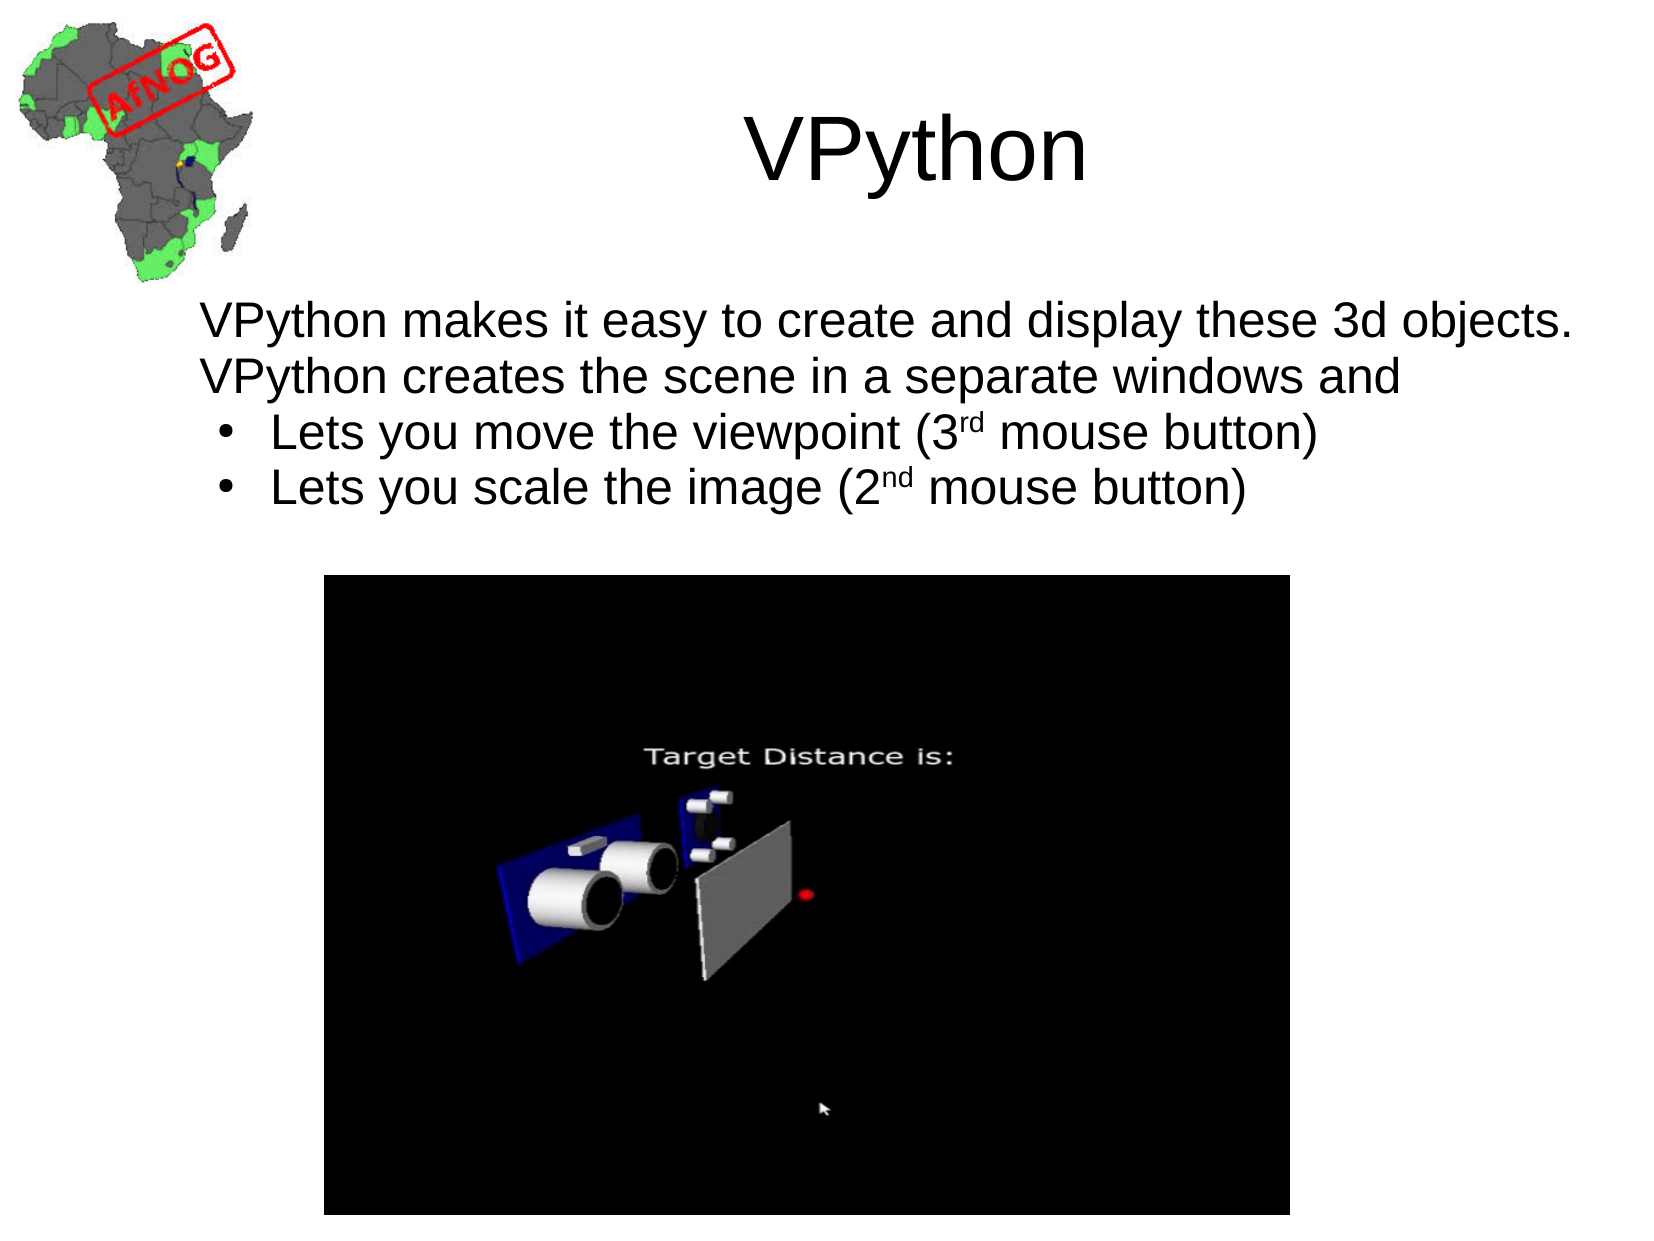

# VPython
VPython makes it easy to create and display these 3d objects.
VPython creates the scene in a separate windows and
Lets you move the viewpoint (3rd mouse button)
Lets you scale the image (2nd mouse button)